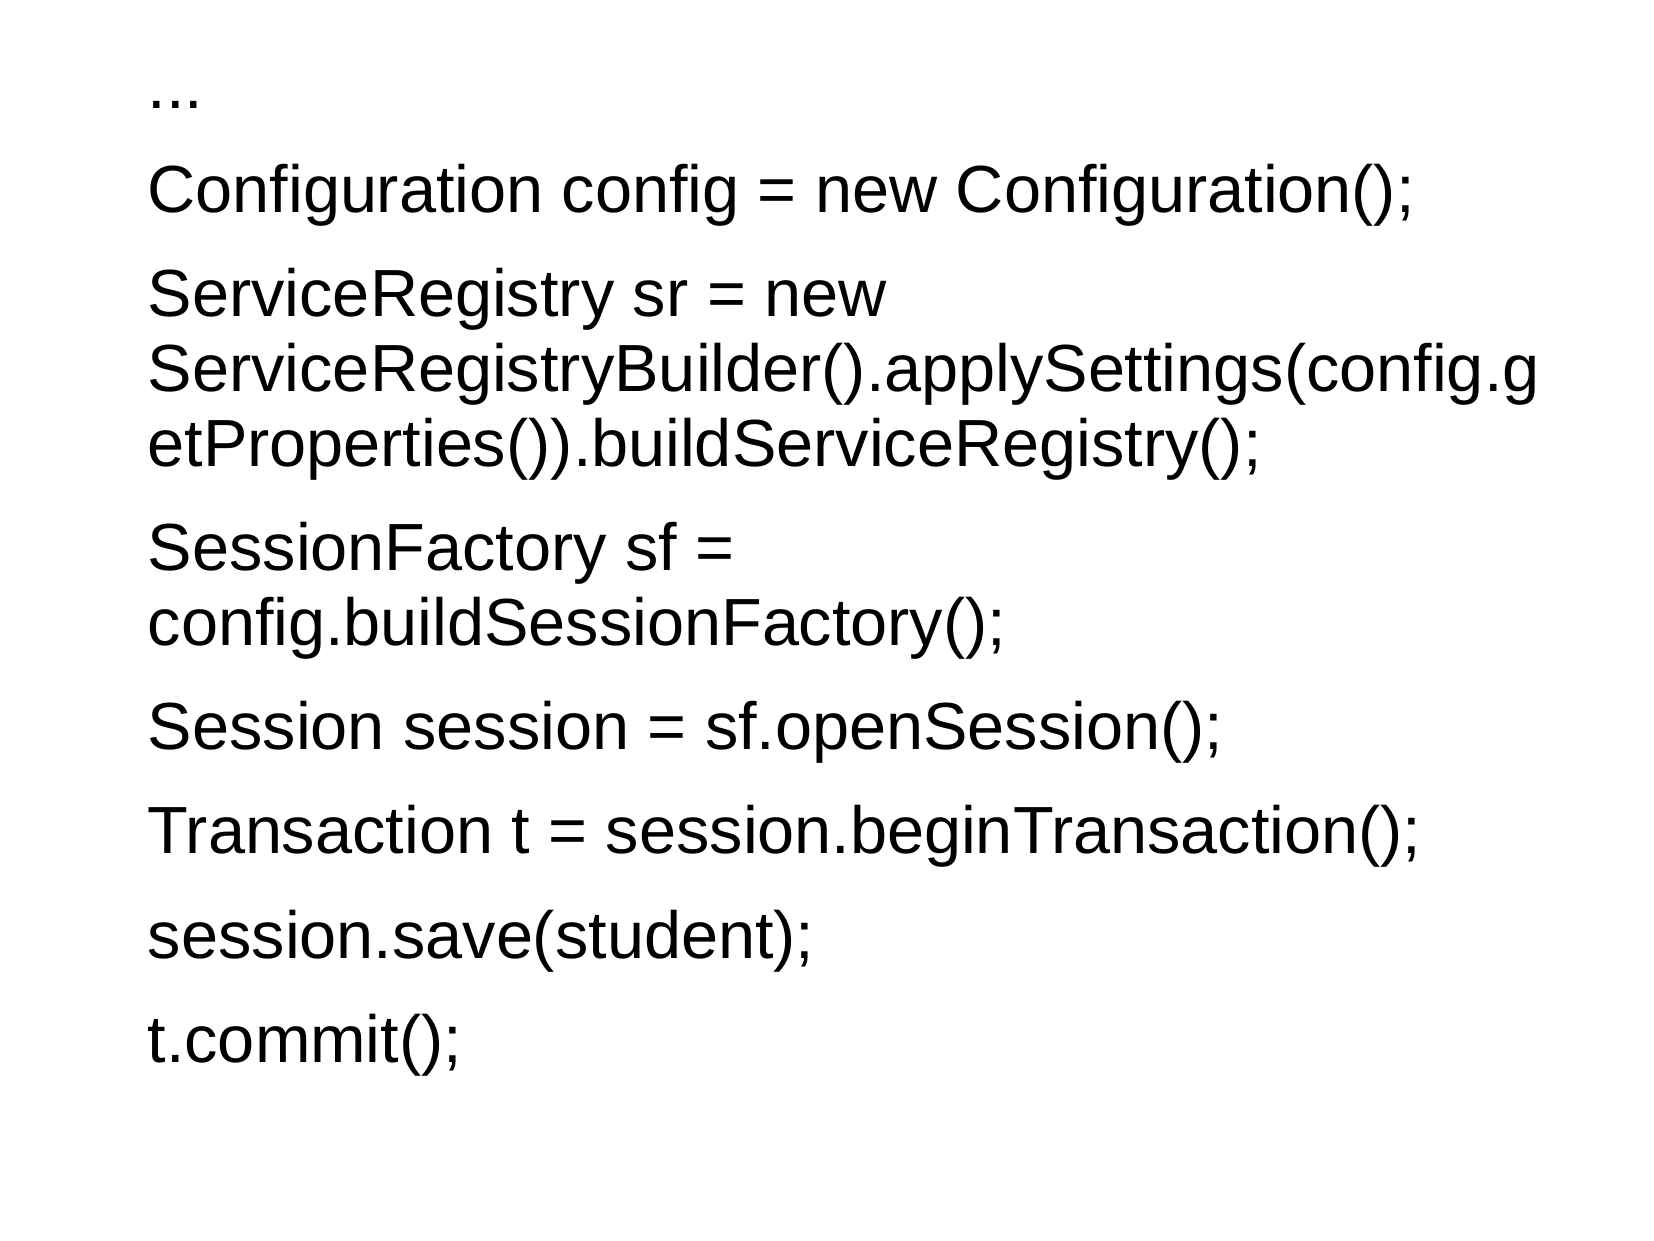

# ...
Configuration config = new Configuration();
ServiceRegistry sr = new ServiceRegistryBuilder().applySettings(config.getProperties()).buildServiceRegistry();
SessionFactory sf = config.buildSessionFactory();
Session session = sf.openSession();
Transaction t = session.beginTransaction();
session.save(student);
t.commit();